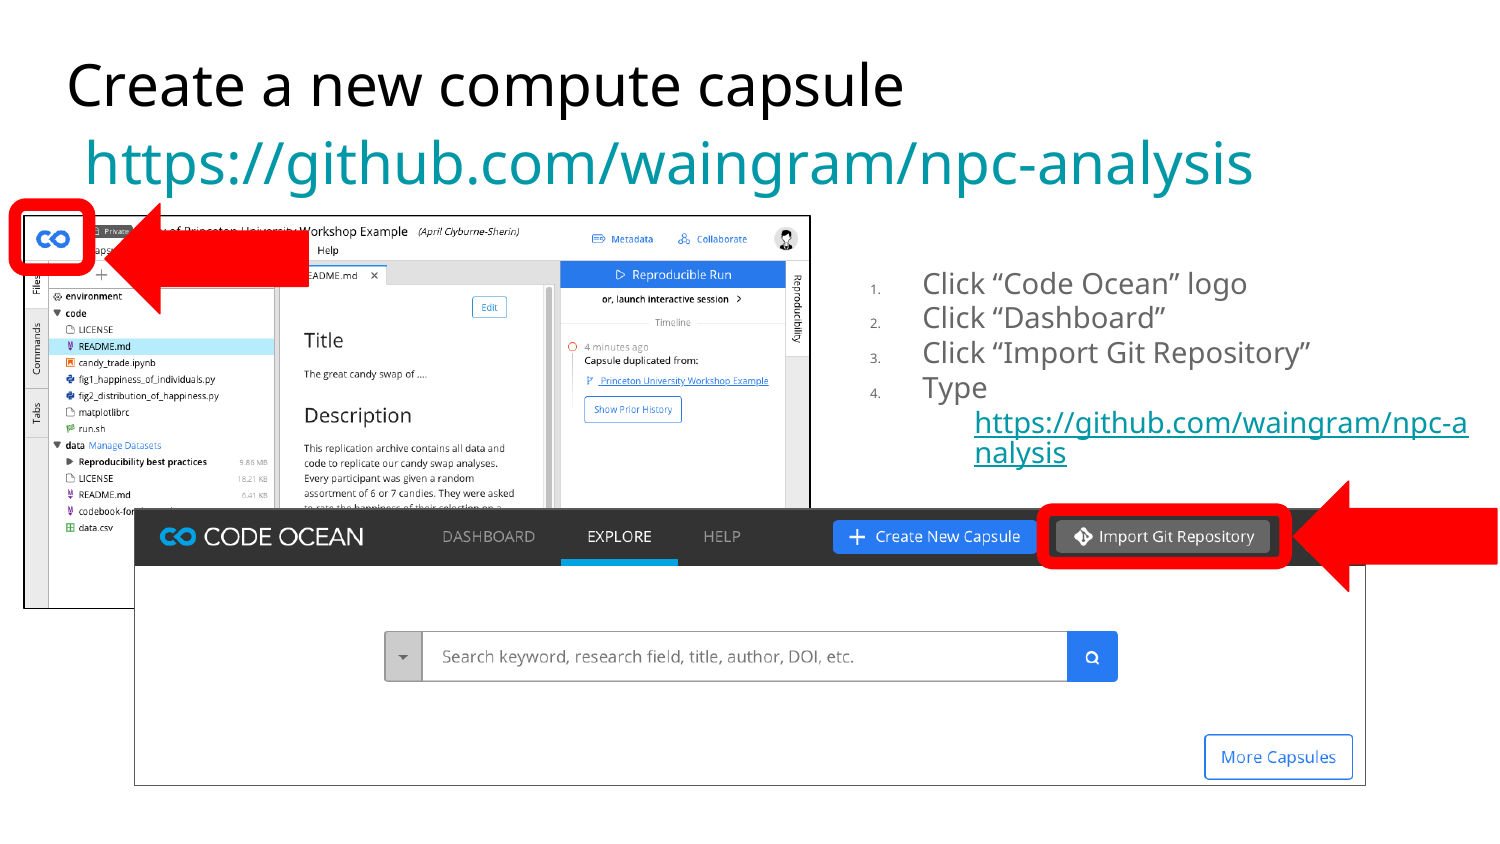

# Create a new compute capsule
Pink sticky up!
https://github.com/waingram/npc-analysis
Click “Code Ocean” logo
Click “Dashboard”
Click “Import Git Repository”
Type
https://github.com/waingram/npc-analysis